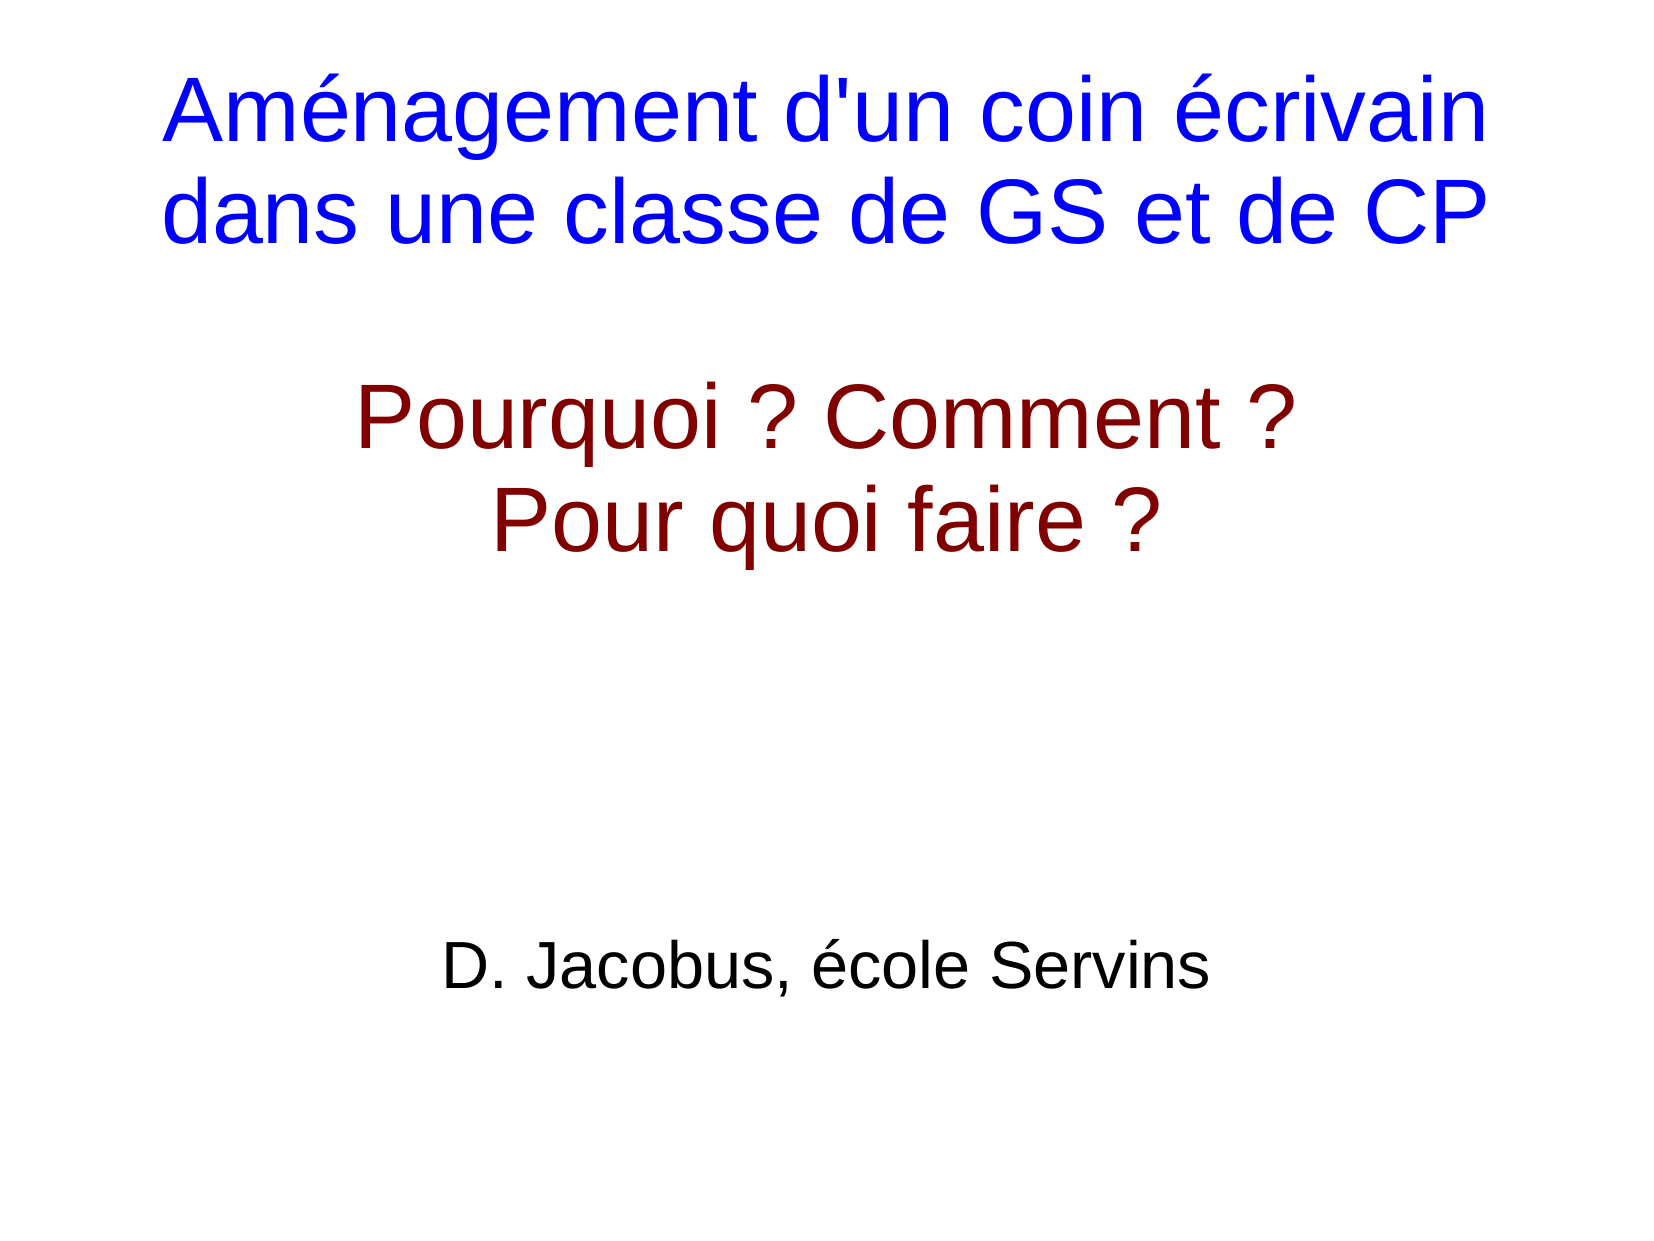

# Aménagement d'un coin écrivain dans une classe de GS et de CP Pourquoi ? Comment ? Pour quoi faire ?
D. Jacobus, école Servins